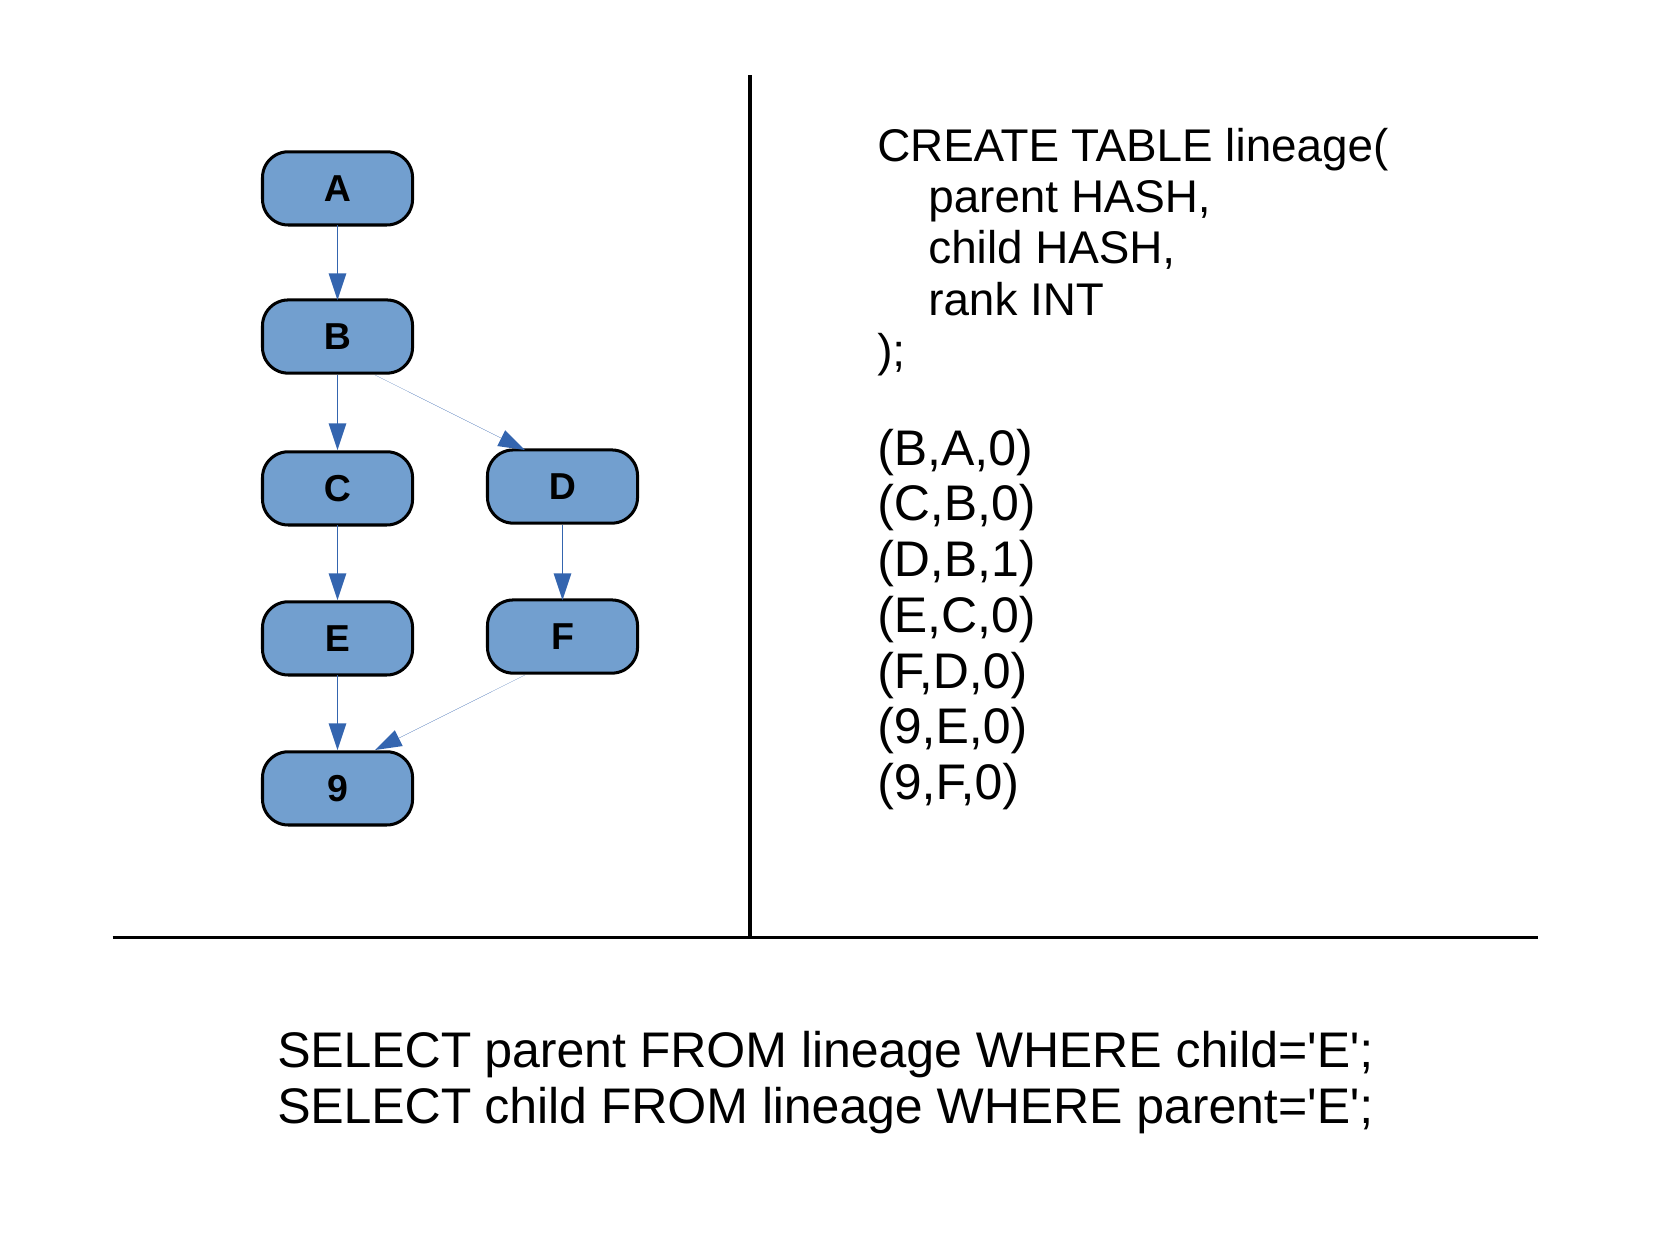

CREATE TABLE lineage(
 parent HASH,
 child HASH,
 rank INT
);
A
B
(B,A,0)
(C,B,0)
(D,B,1)
(E,C,0)
(F,D,0)
(9,E,0)
(9,F,0)
D
C
F
E
9
SELECT parent FROM lineage WHERE child='E';
SELECT child FROM lineage WHERE parent='E';